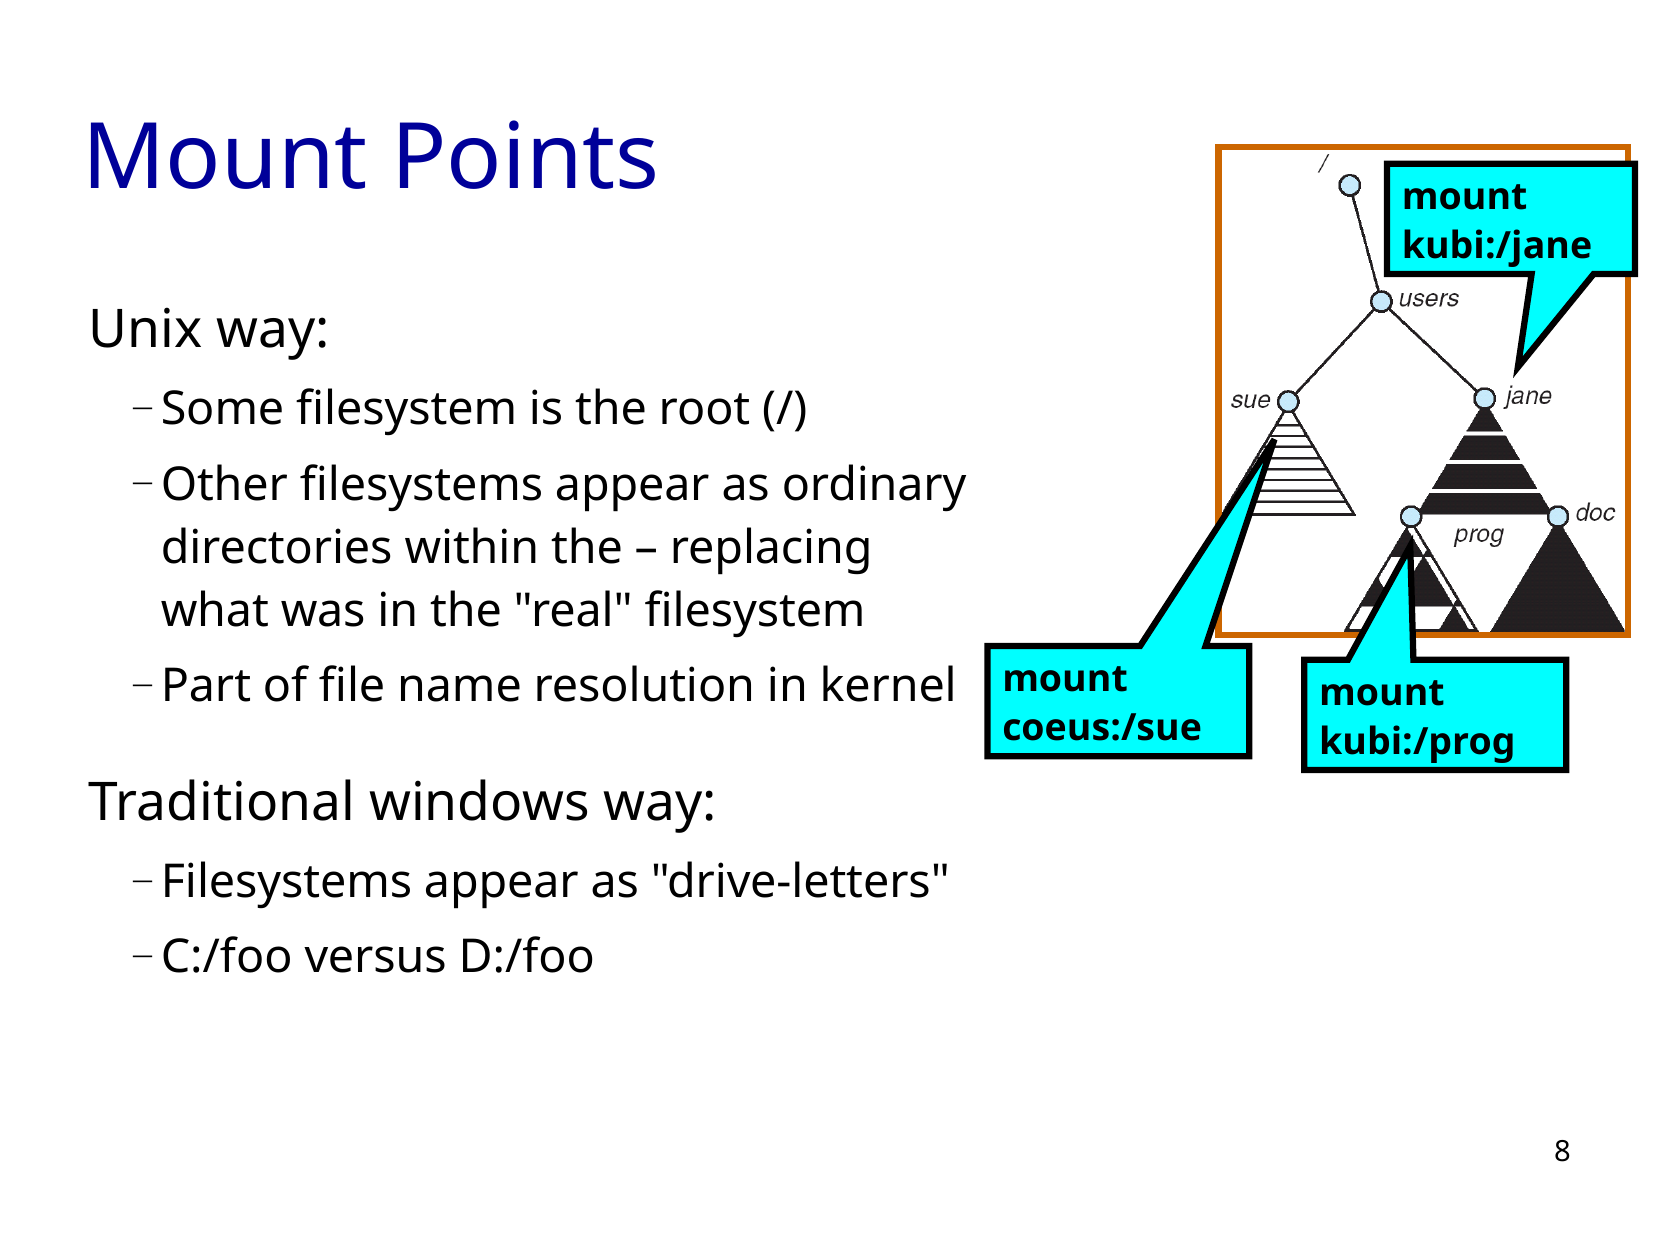

# Mount Points
mount
kubi:/jane
mount
coeus:/sue
mount
kubi:/prog
Unix way:
Some filesystem is the root (/)
Other filesystems appear as ordinary directories within the – replacing what was in the "real" filesystem
Part of file name resolution in kernel
Traditional windows way:
Filesystems appear as "drive-letters"
C:/foo versus D:/foo
8